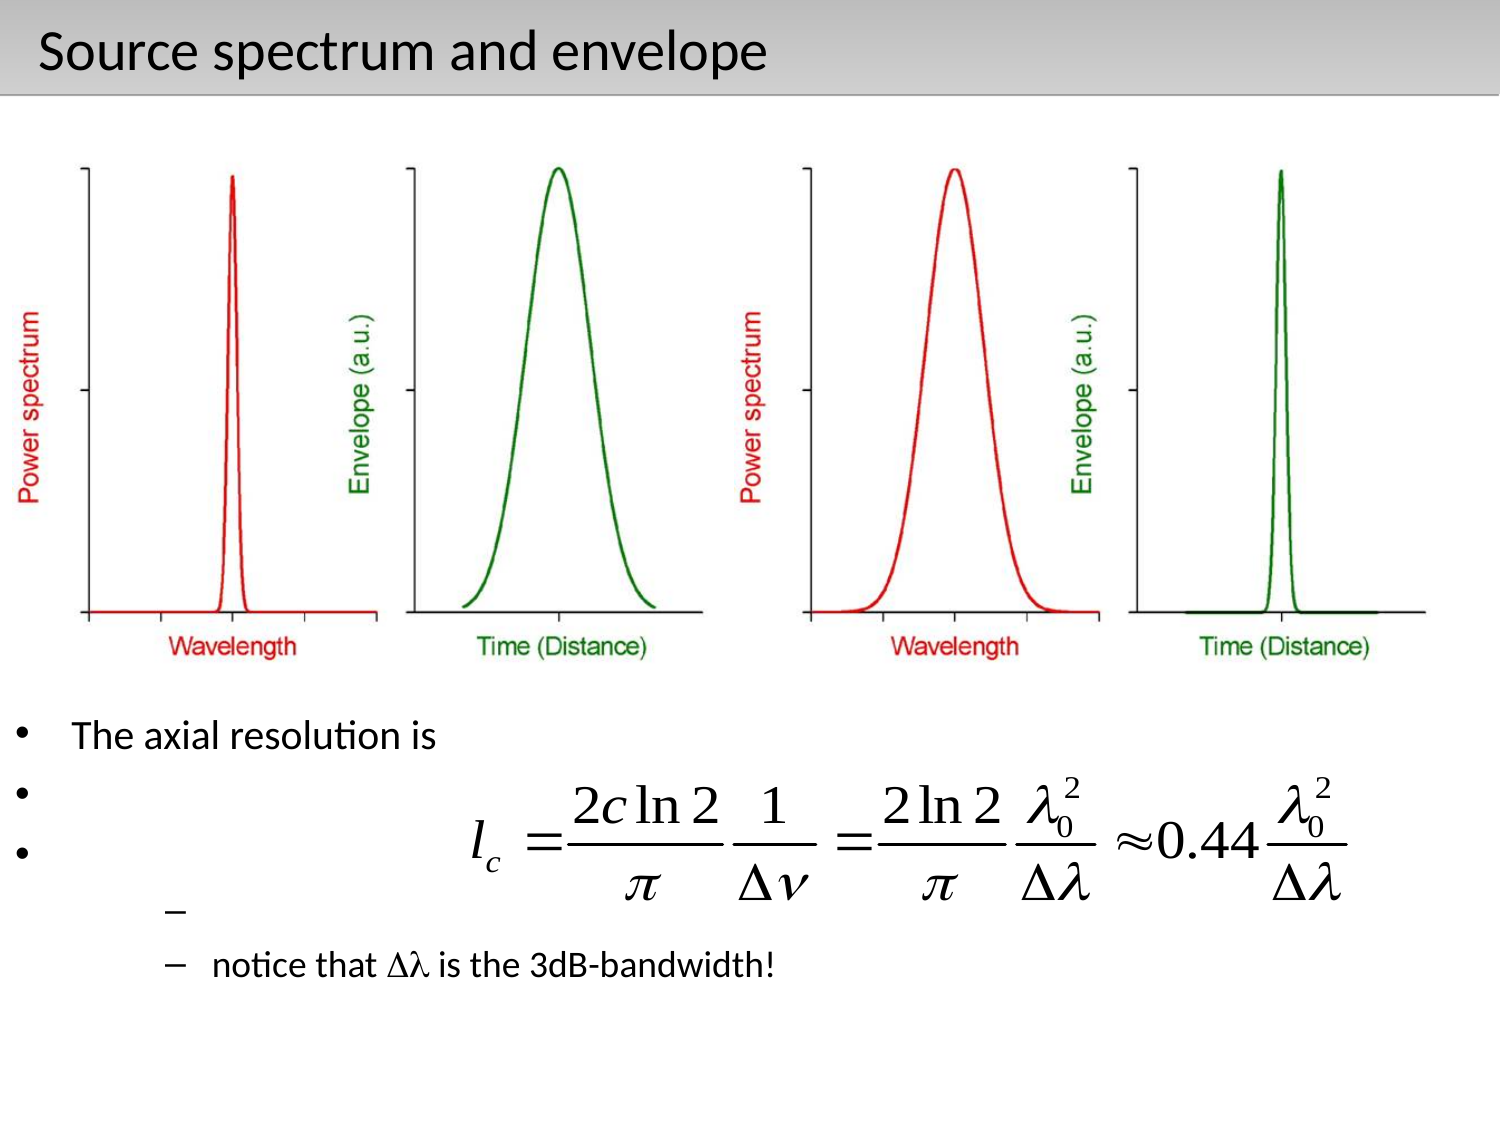

# Source spectrum and envelope
The axial resolution is
notice that Dl is the 3dB-bandwidth!